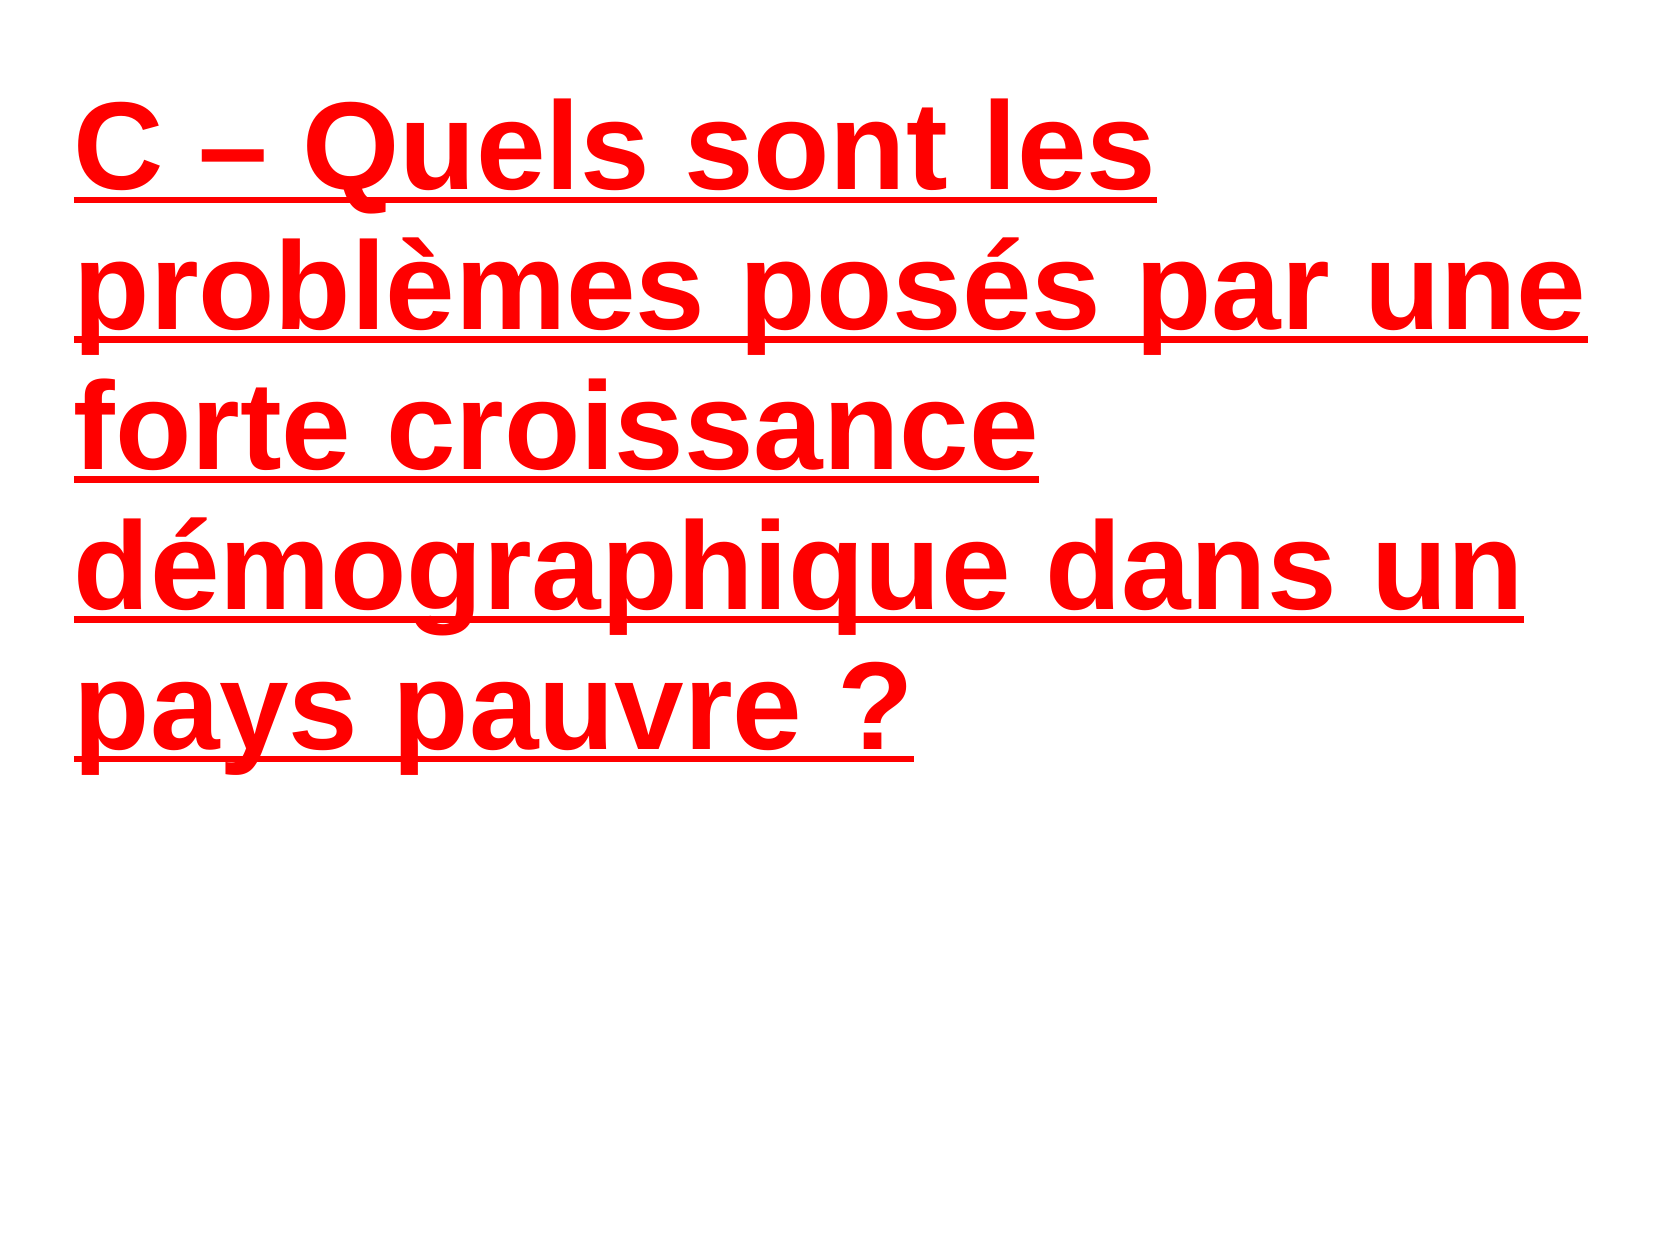

C – Quels sont les problèmes posés par une forte croissance démographique dans un pays pauvre ?